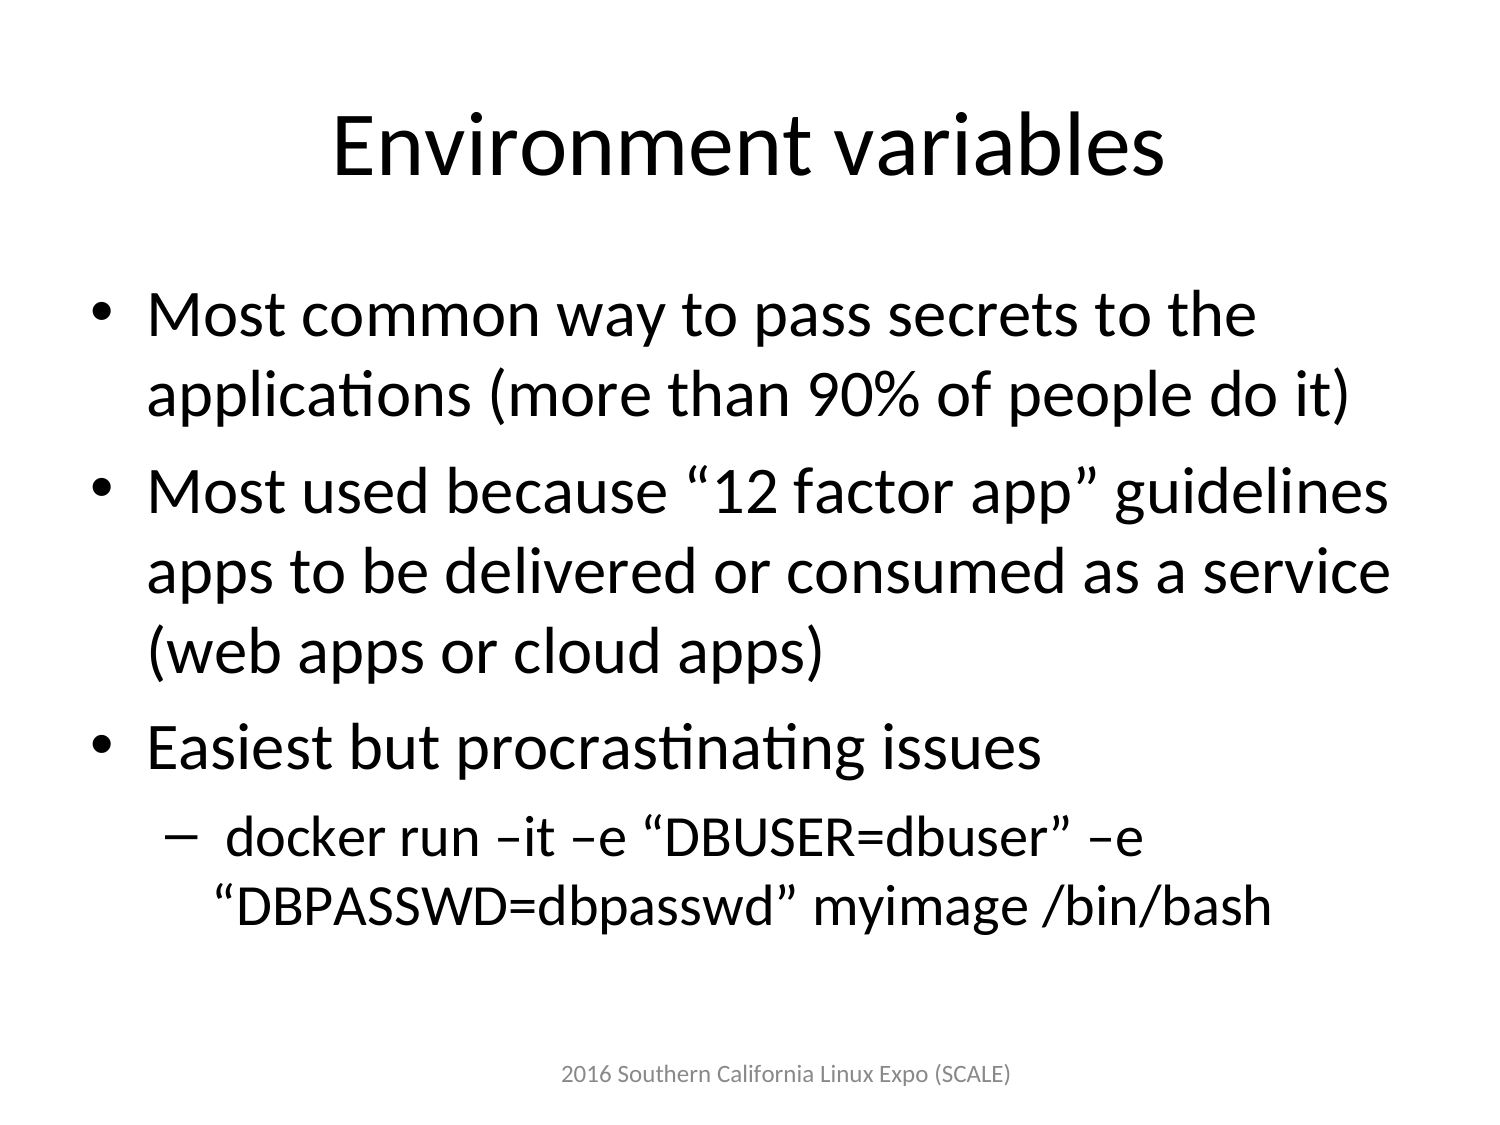

# Environment variables
Most common way to pass secrets to the applications (more than 90% of people do it)
Most used because “12 factor app” guidelines apps to be delivered or consumed as a service (web apps or cloud apps)
Easiest but procrastinating issues
 docker run –it –e “DBUSER=dbuser” –e “DBPASSWD=dbpasswd” myimage /bin/bash
2016 Southern California Linux Expo (SCALE)